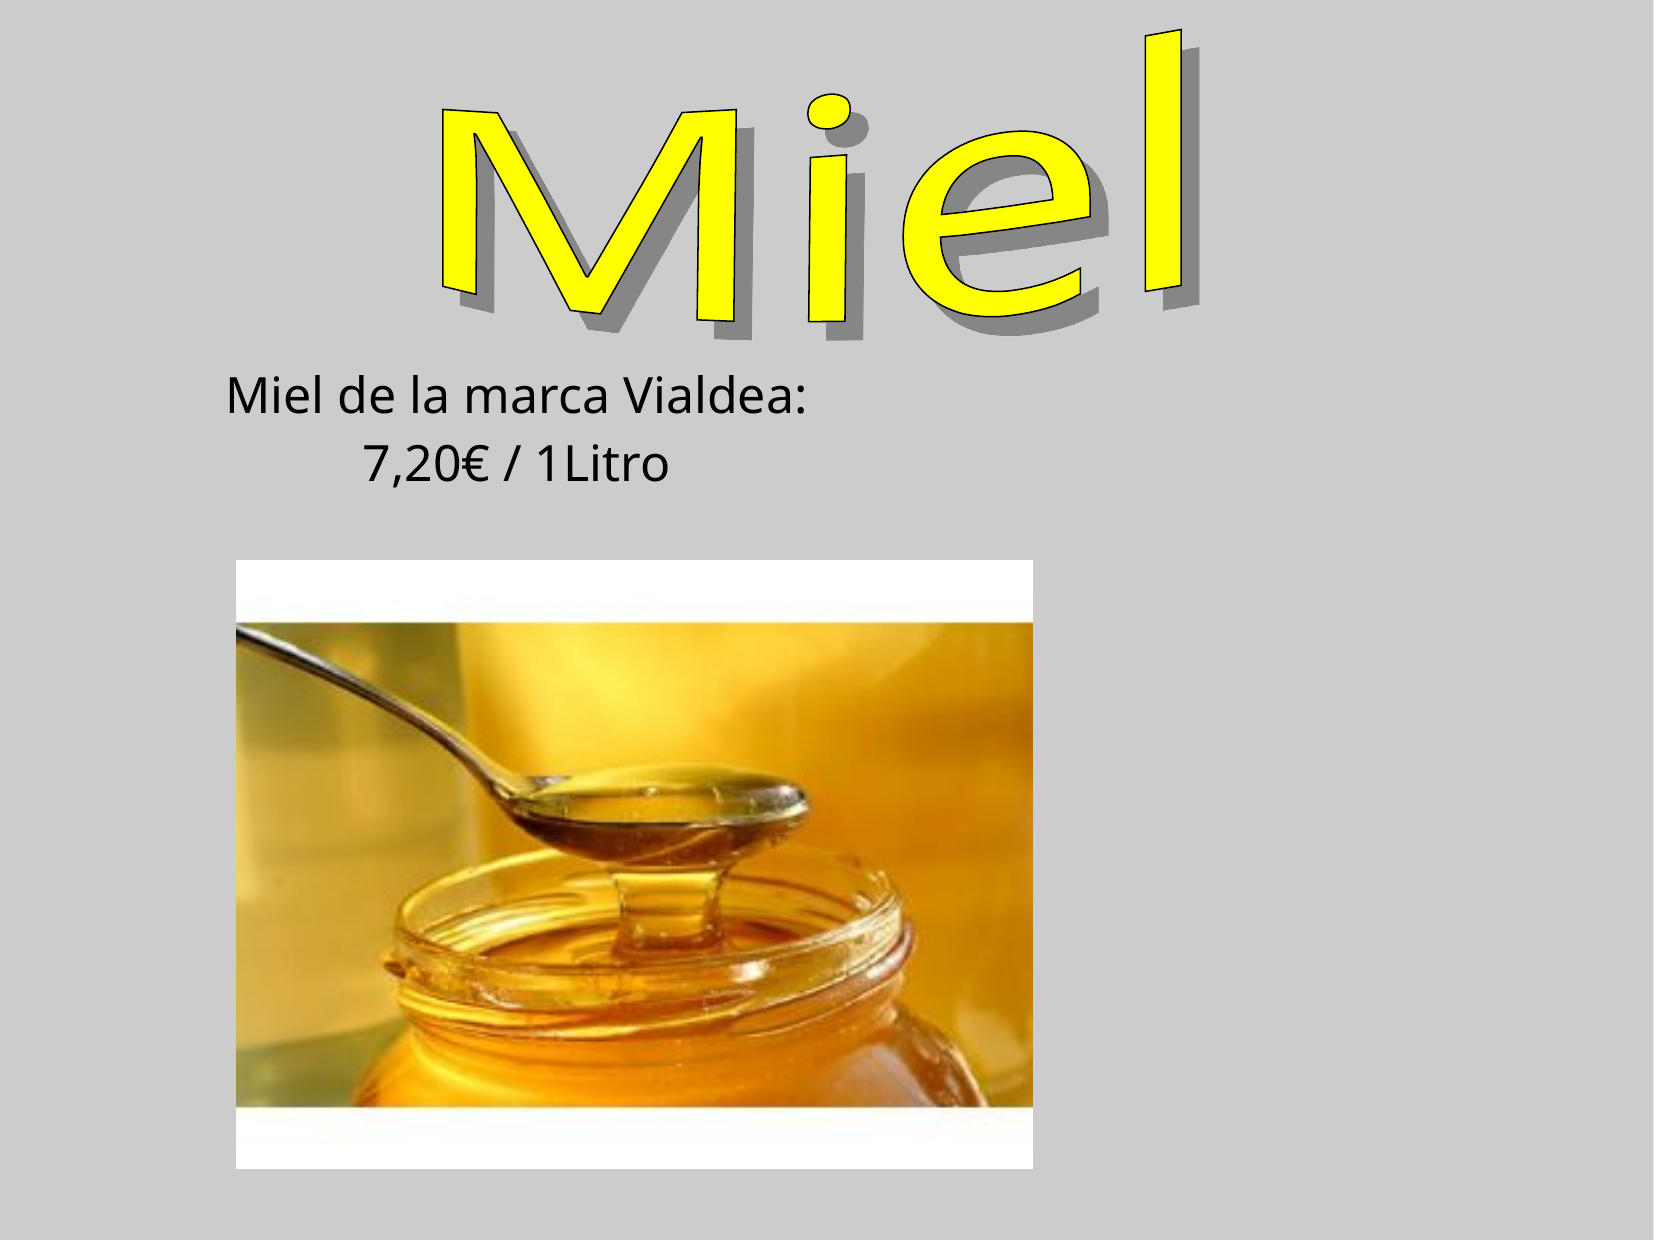

Miel
Miel de la marca Vialdea:
7,20€ / 1Litro